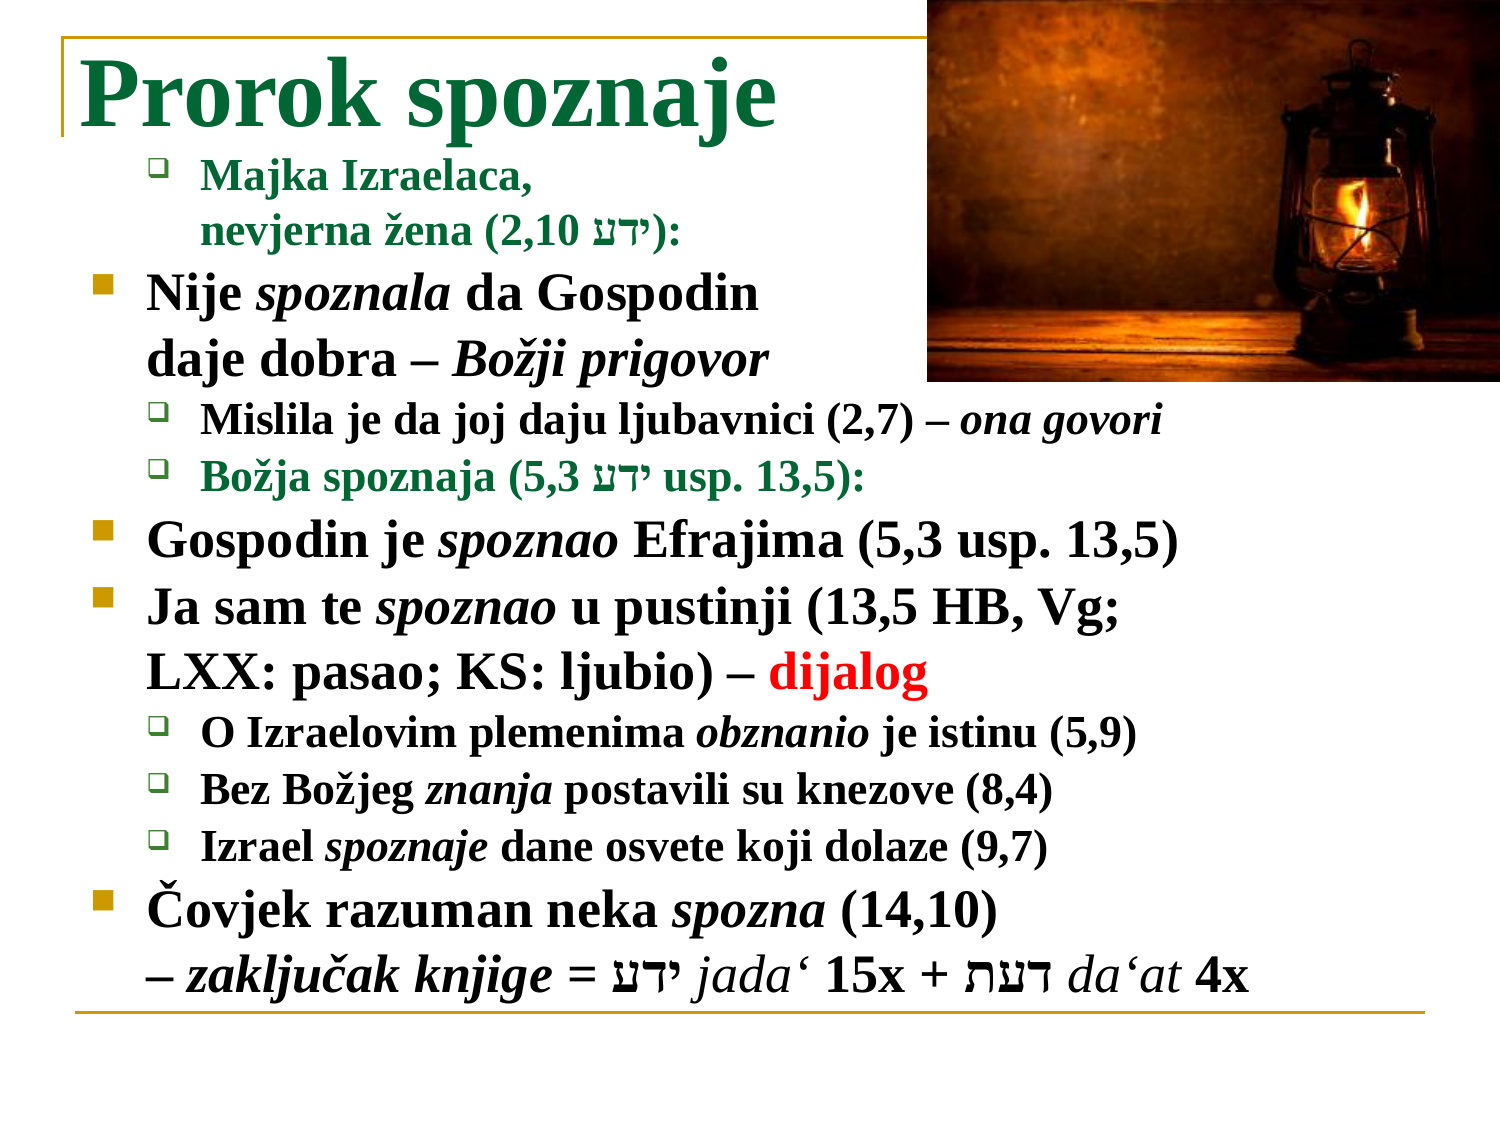

# Prorok spoznaje
Majka Izraelaca,
nevjerna žena (ידע 2,10):
Nije spoznala da Gospodin
daje dobra – Božji prigovor
Mislila je da joj daju ljubavnici (2,7) – ona govori
Božja spoznaja (ידע 5,3 usp. 13,5):
Gospodin je spoznao Efrajima (5,3 usp. 13,5)
Ja sam te spoznao u pustinji (13,5 HB, Vg;
LXX: pasao; KS: ljubio) – dijalog
O Izraelovim plemenima obznanio je istinu (5,9)
Bez Božjeg znanja postavili su knezove (8,4)
Izrael spoznaje dane osvete koji dolaze (9,7)
Čovjek razuman neka spozna (14,10)
– zaključak knjige = ידע jada‘ 15x + דעת da‘at 4x